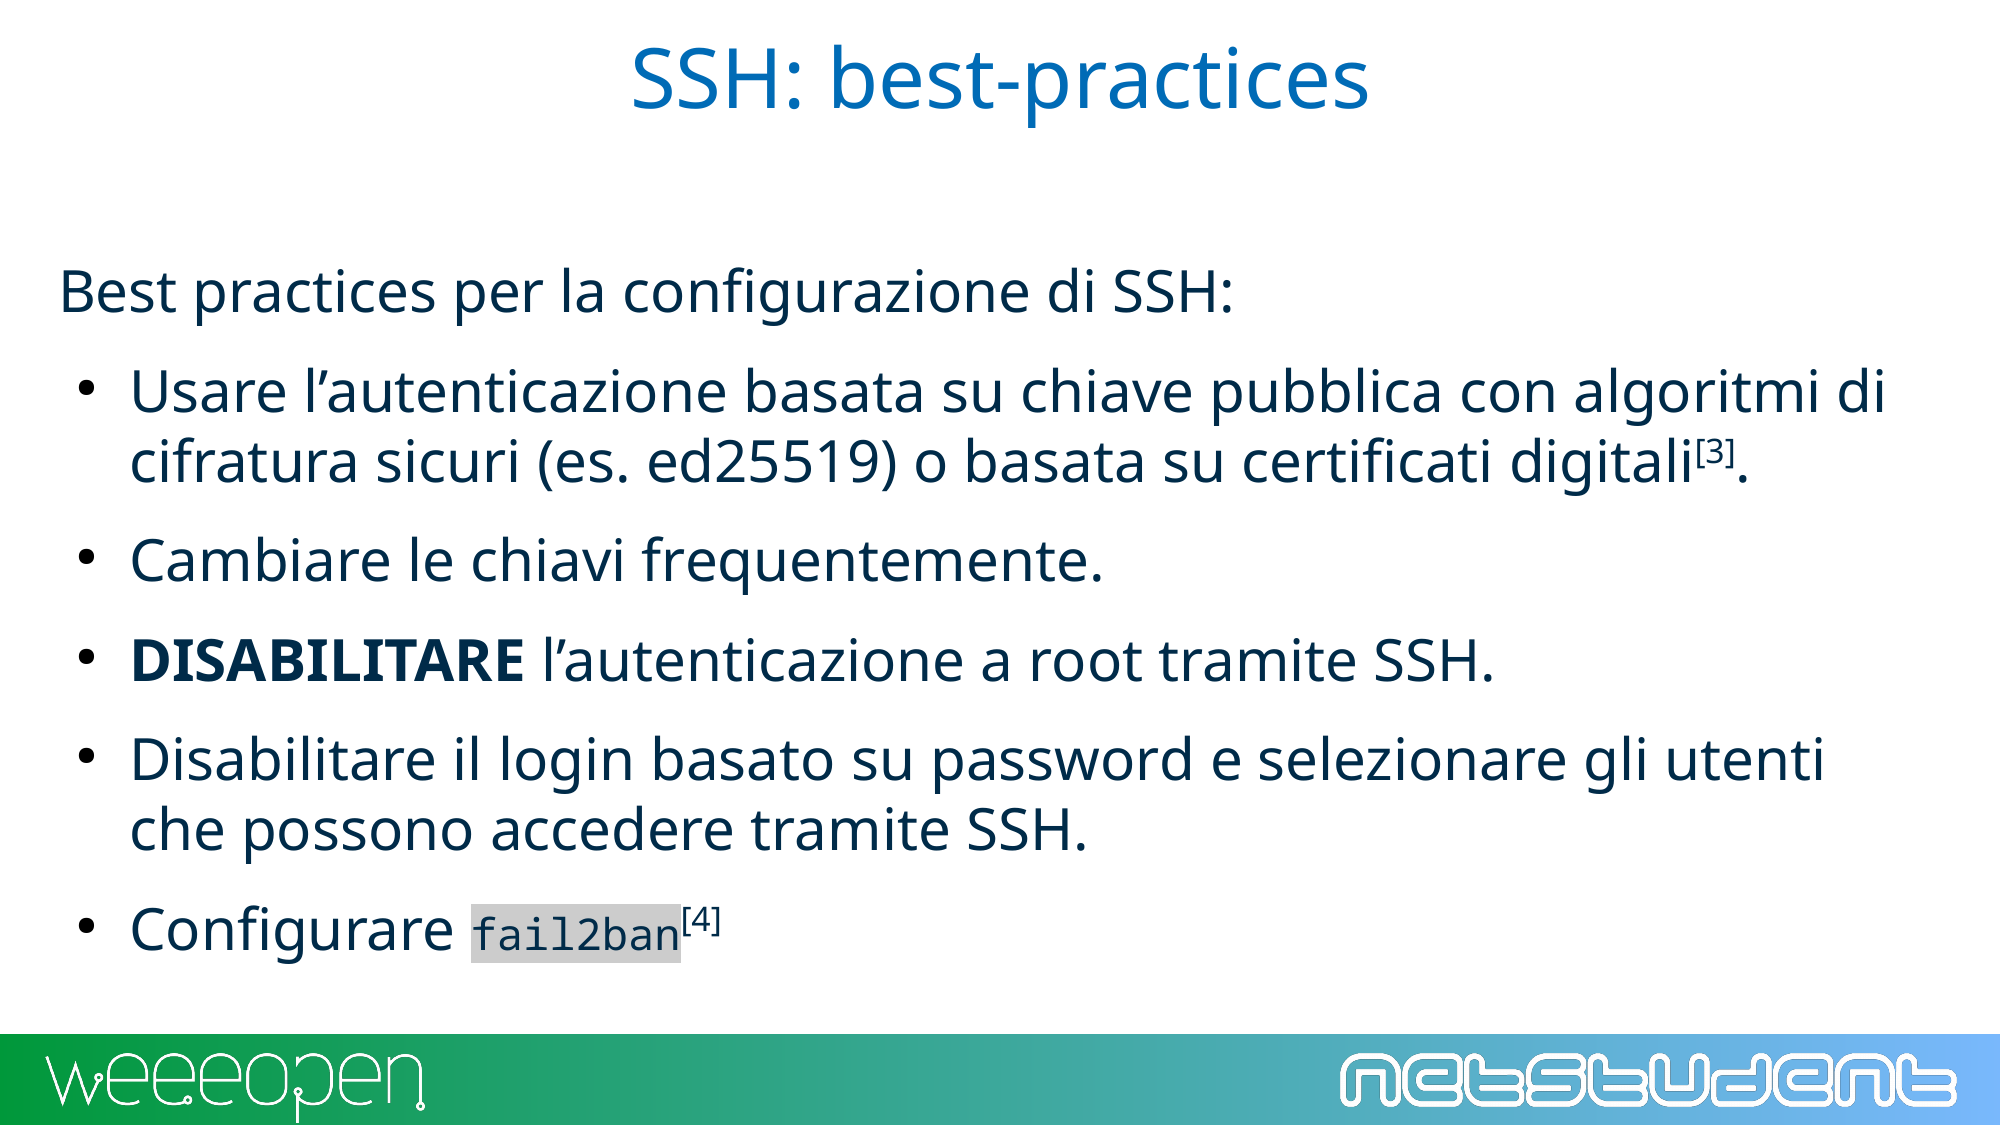

# SSH: best-practices
Best practices per la configurazione di SSH:
Usare l’autenticazione basata su chiave pubblica con algoritmi di cifratura sicuri (es. ed25519) o basata su certificati digitali[3].
Cambiare le chiavi frequentemente.
DISABILITARE l’autenticazione a root tramite SSH.
Disabilitare il login basato su password e selezionare gli utenti che possono accedere tramite SSH.
Configurare fail2ban[4]